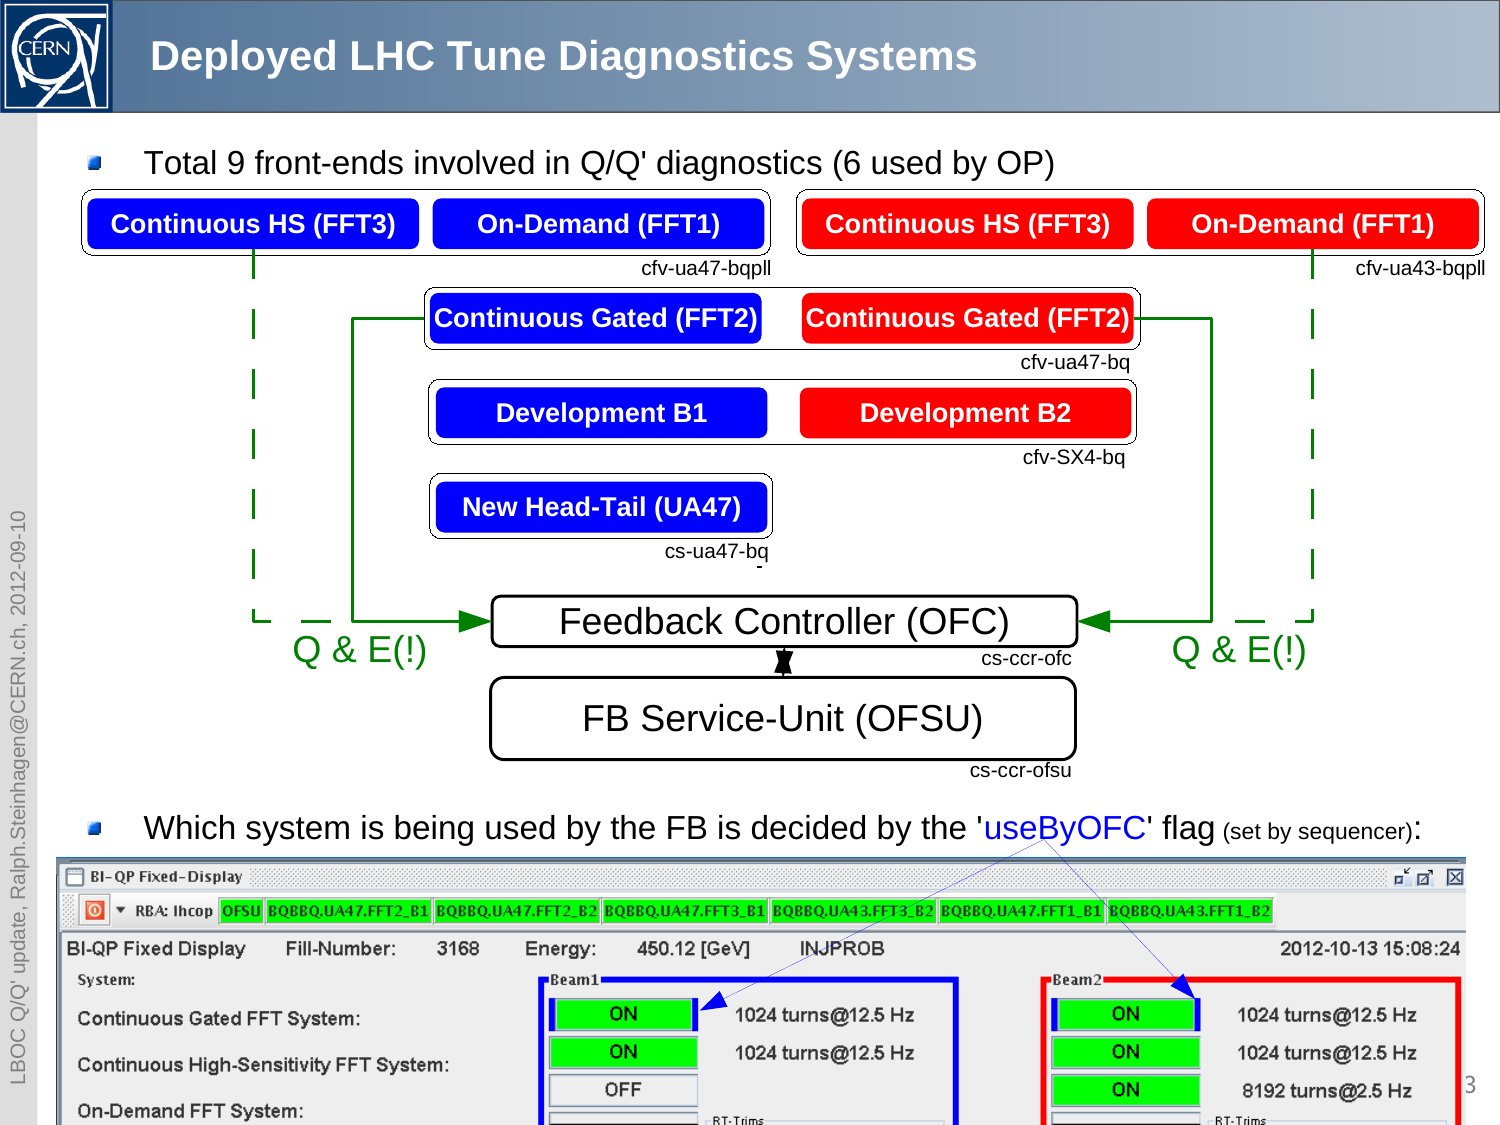

# Deployed LHC Tune Diagnostics Systems
Total 9 front-ends involved in Q/Q' diagnostics (6 used by OP)
Which system is being used by the FB is decided by the 'useByOFC' flag (set by sequencer):
Continuous HS (FFT3)
On-Demand (FFT1)
Continuous HS (FFT3)
On-Demand (FFT1)
cfv-ua47-bqpll
cfv-ua43-bqpll
Continuous Gated (FFT2)
Continuous Gated (FFT2)
cfv-ua47-bq
Development B1
Development B2
cfv-SX4-bq
New Head-Tail (UA47)
cs-ua47-bq
Feedback Controller (OFC)
Q & E(!)
Q & E(!)
cs-ccr-ofc
FB Service-Unit (OFSU)
cs-ccr-ofsu